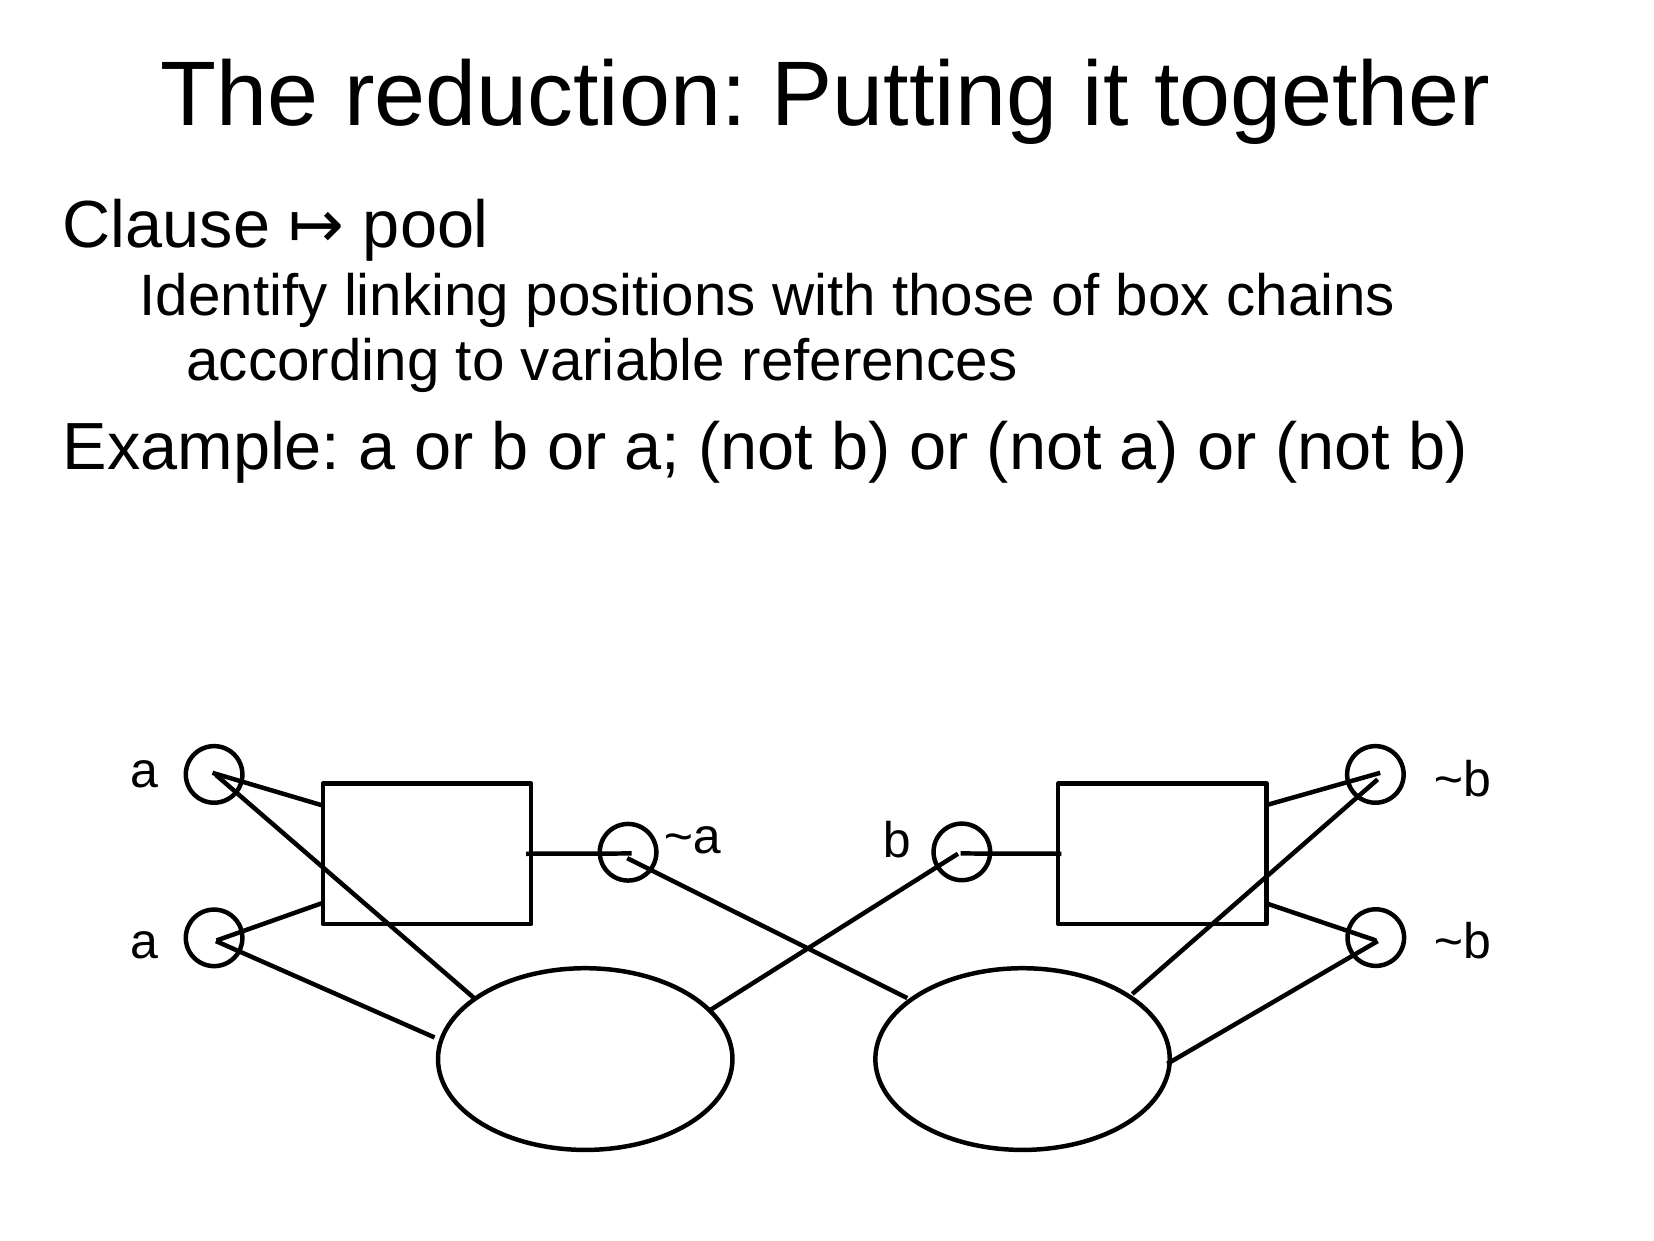

# The reduction: Putting it together
Clause ↦ pool
Identify linking positions with those of box chains according to variable references
Example: a or b or a; (not b) or (not a) or (not b)‏
a
~b
~a
b
~b
a